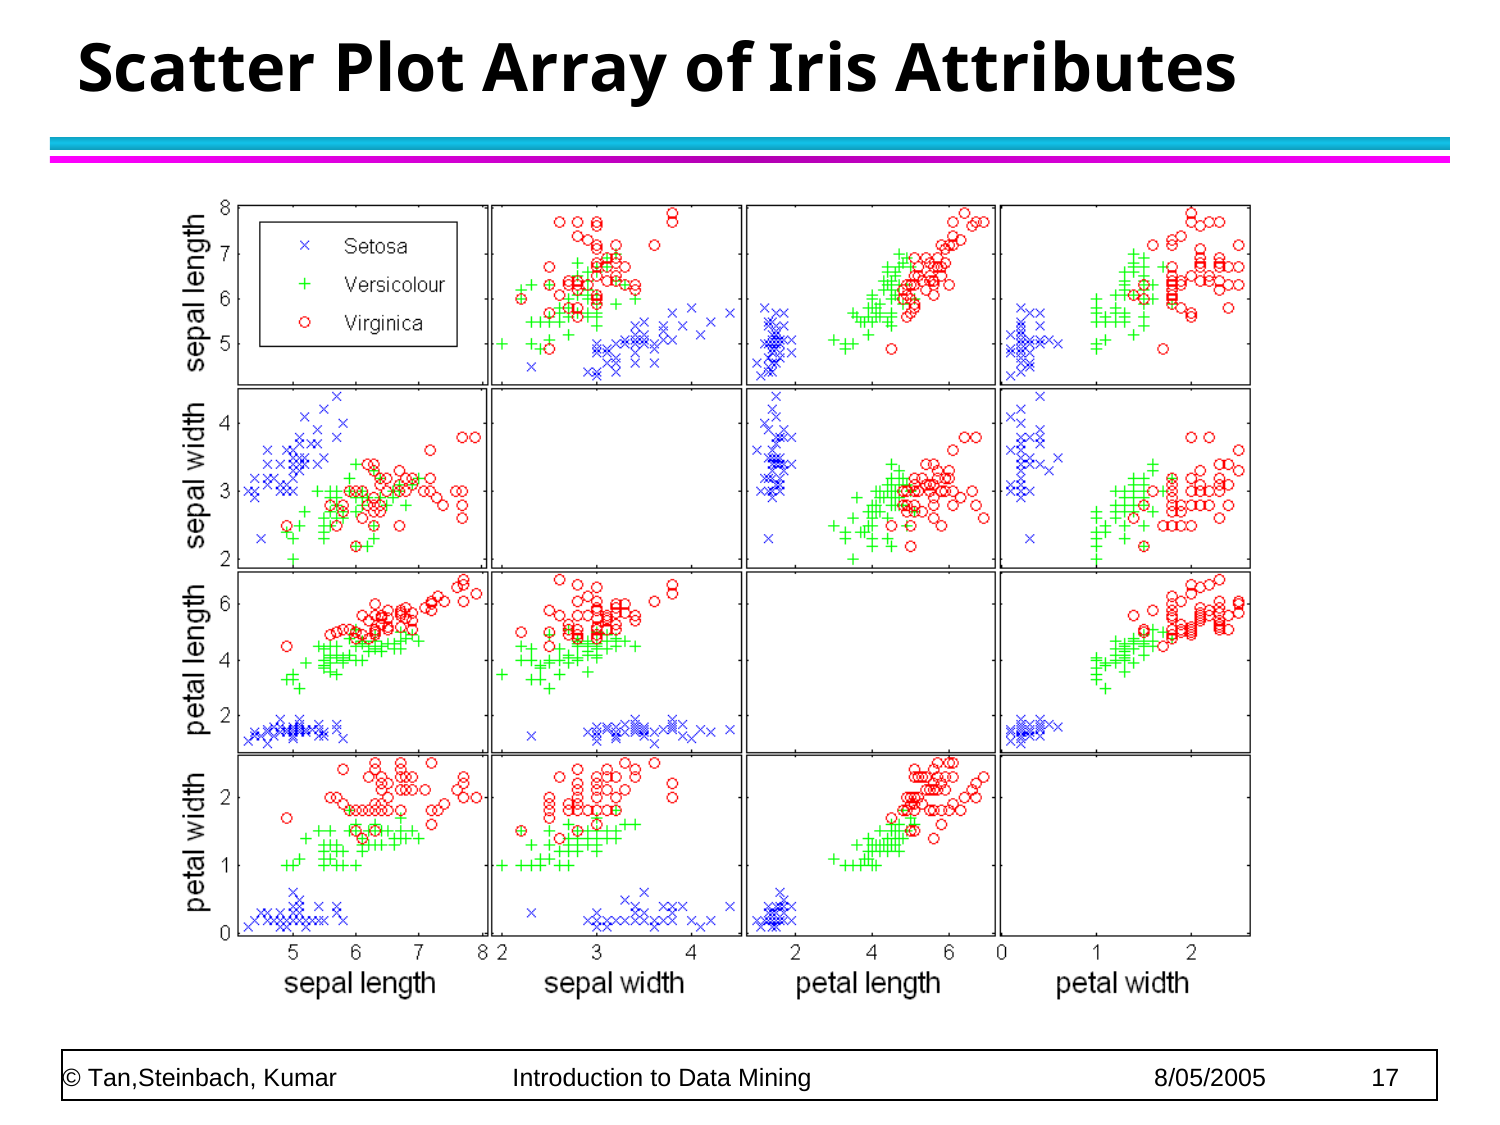

# Scatter Plot Array of Iris Attributes